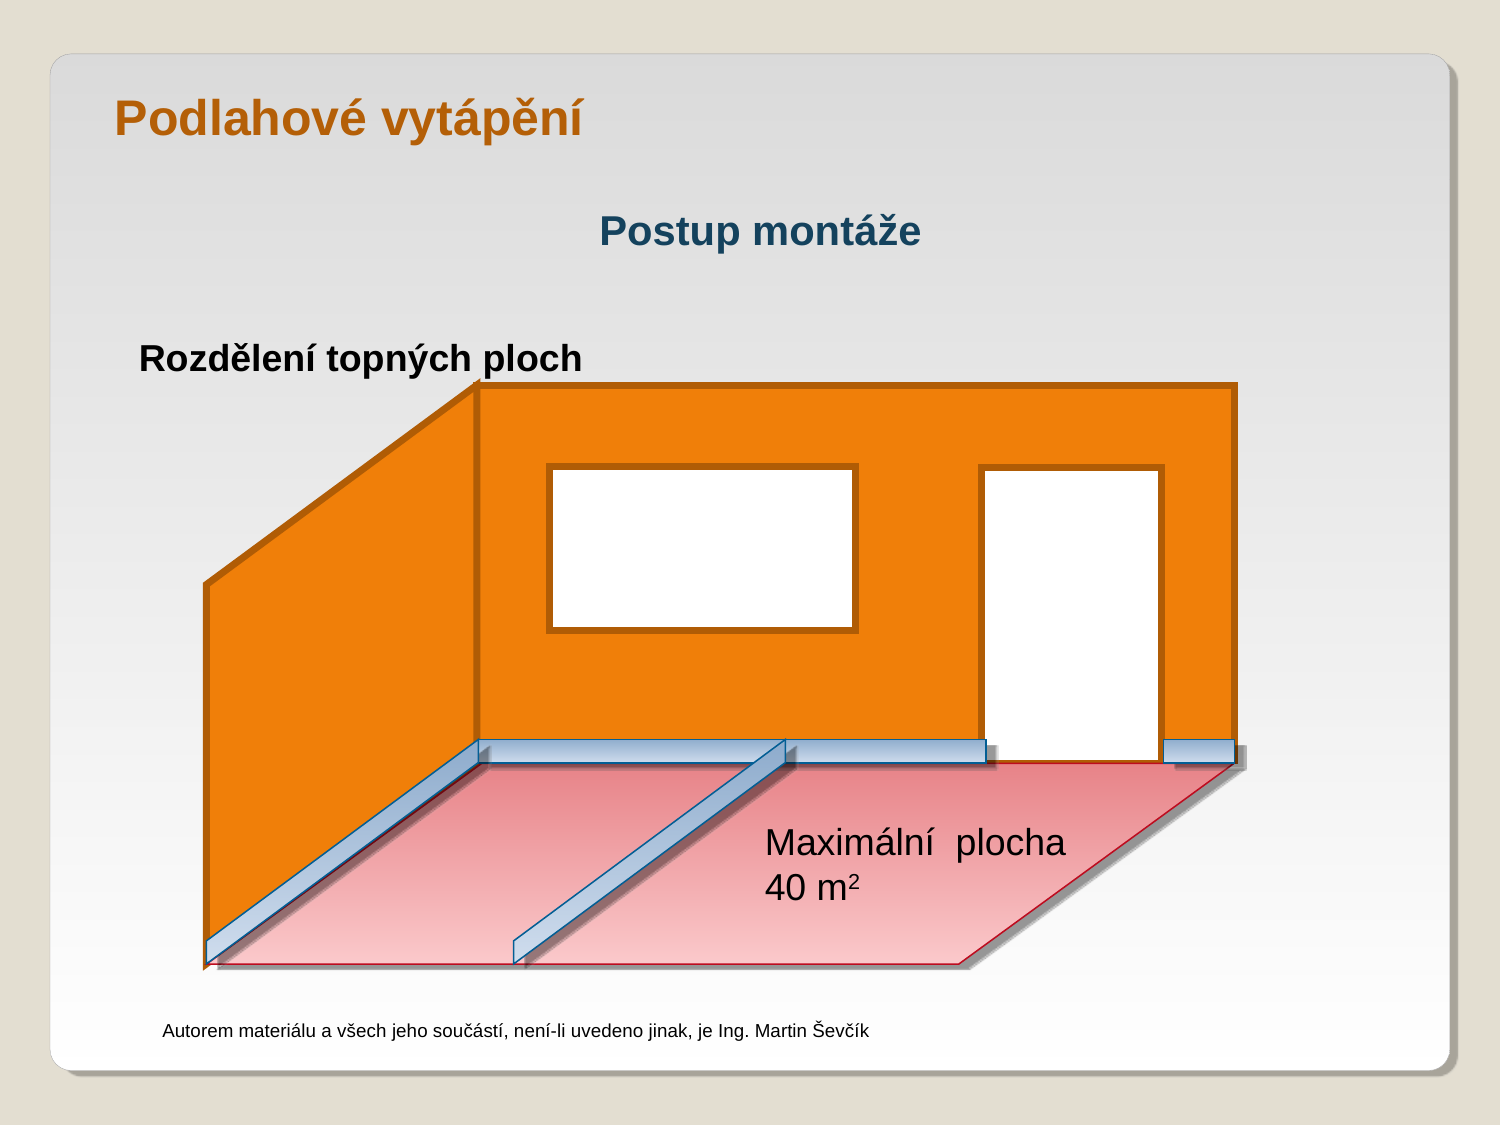

Podlahové vytápění
Postup montáže
Rozdělení topných ploch
Maximální plocha 40 m2
Autorem materiálu a všech jeho součástí, není-li uvedeno jinak, je Ing. Martin Ševčík